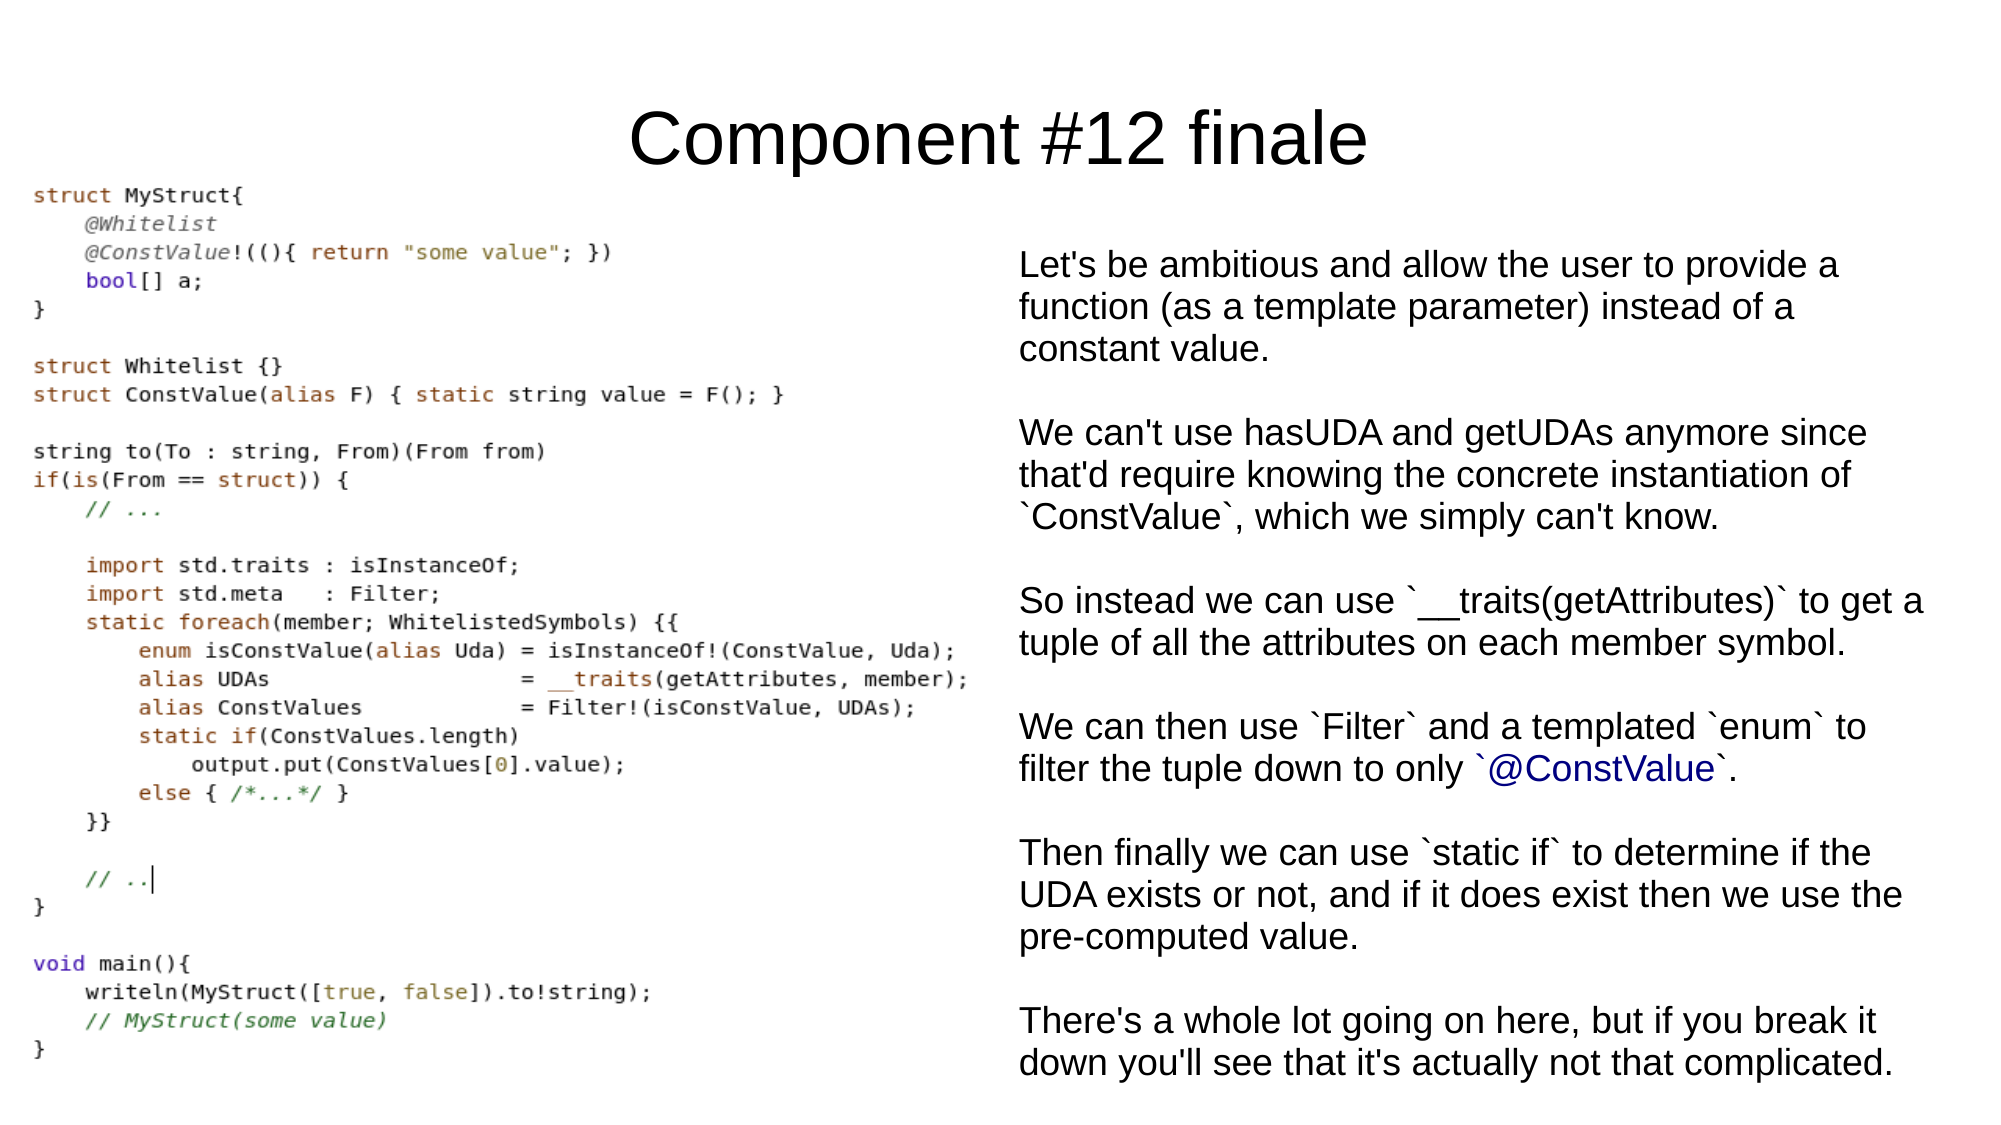

# Component #12 finale
Let's be ambitious and allow the user to provide a function (as a template parameter) instead of a constant value.
We can't use hasUDA and getUDAs anymore since that'd require knowing the concrete instantiation of `ConstValue`, which we simply can't know.
So instead we can use `__traits(getAttributes)` to get a tuple of all the attributes on each member symbol.
We can then use `Filter` and a templated `enum` to filter the tuple down to only `@ConstValue`.
Then finally we can use `static if` to determine if the UDA exists or not, and if it does exist then we use the pre-computed value.
There's a whole lot going on here, but if you break it down you'll see that it's actually not that complicated.